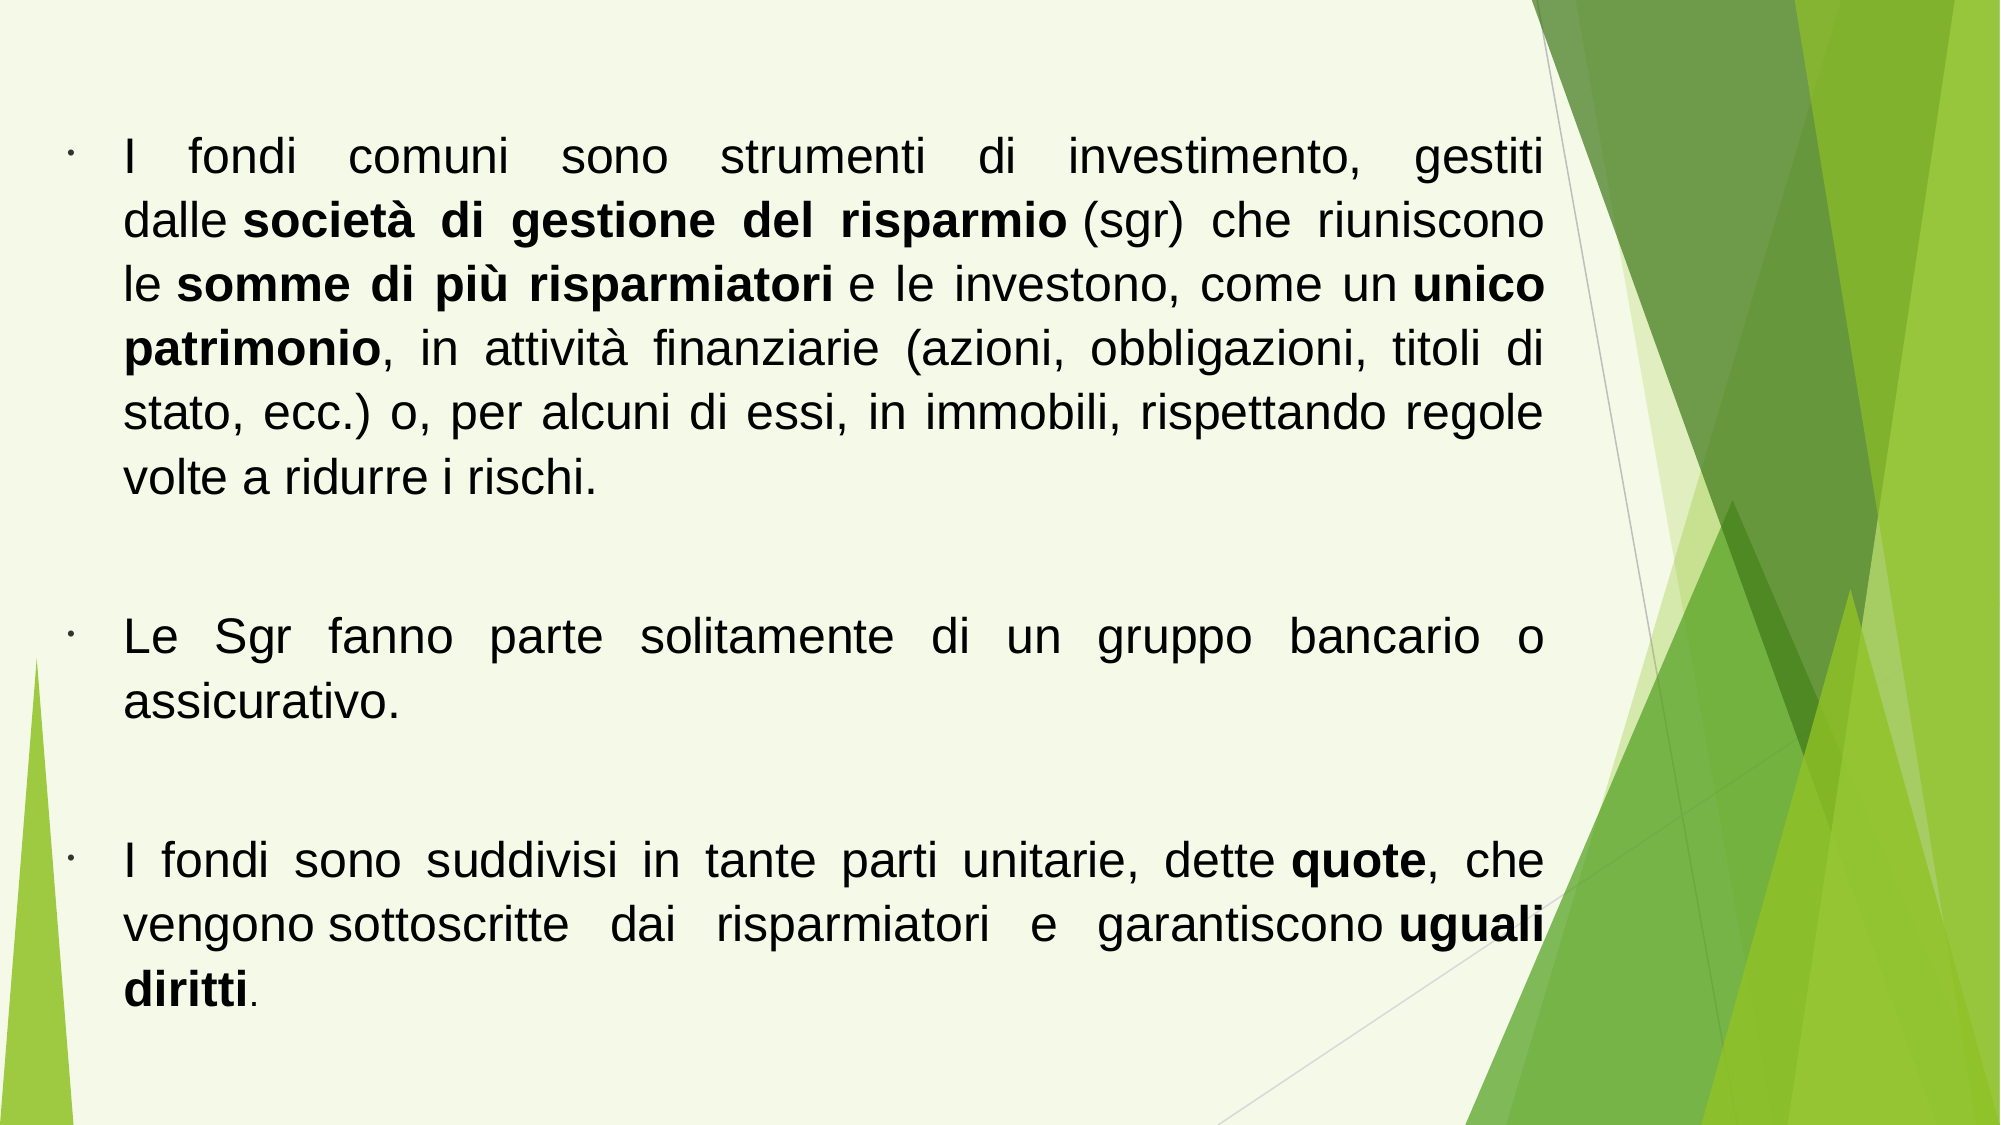

I fondi comuni sono strumenti di investimento, gestiti dalle società di gestione del risparmio (sgr) che riuniscono le somme di più risparmiatori e le investono, come un unico patrimonio, in attività finanziarie (azioni, obbligazioni, titoli di stato, ecc.) o, per alcuni di essi, in immobili, rispettando regole volte a ridurre i rischi.
Le Sgr fanno parte solitamente di un gruppo bancario o assicurativo.
I fondi sono suddivisi in tante parti unitarie, dette quote, che vengono sottoscritte dai risparmiatori e garantiscono uguali diritti.